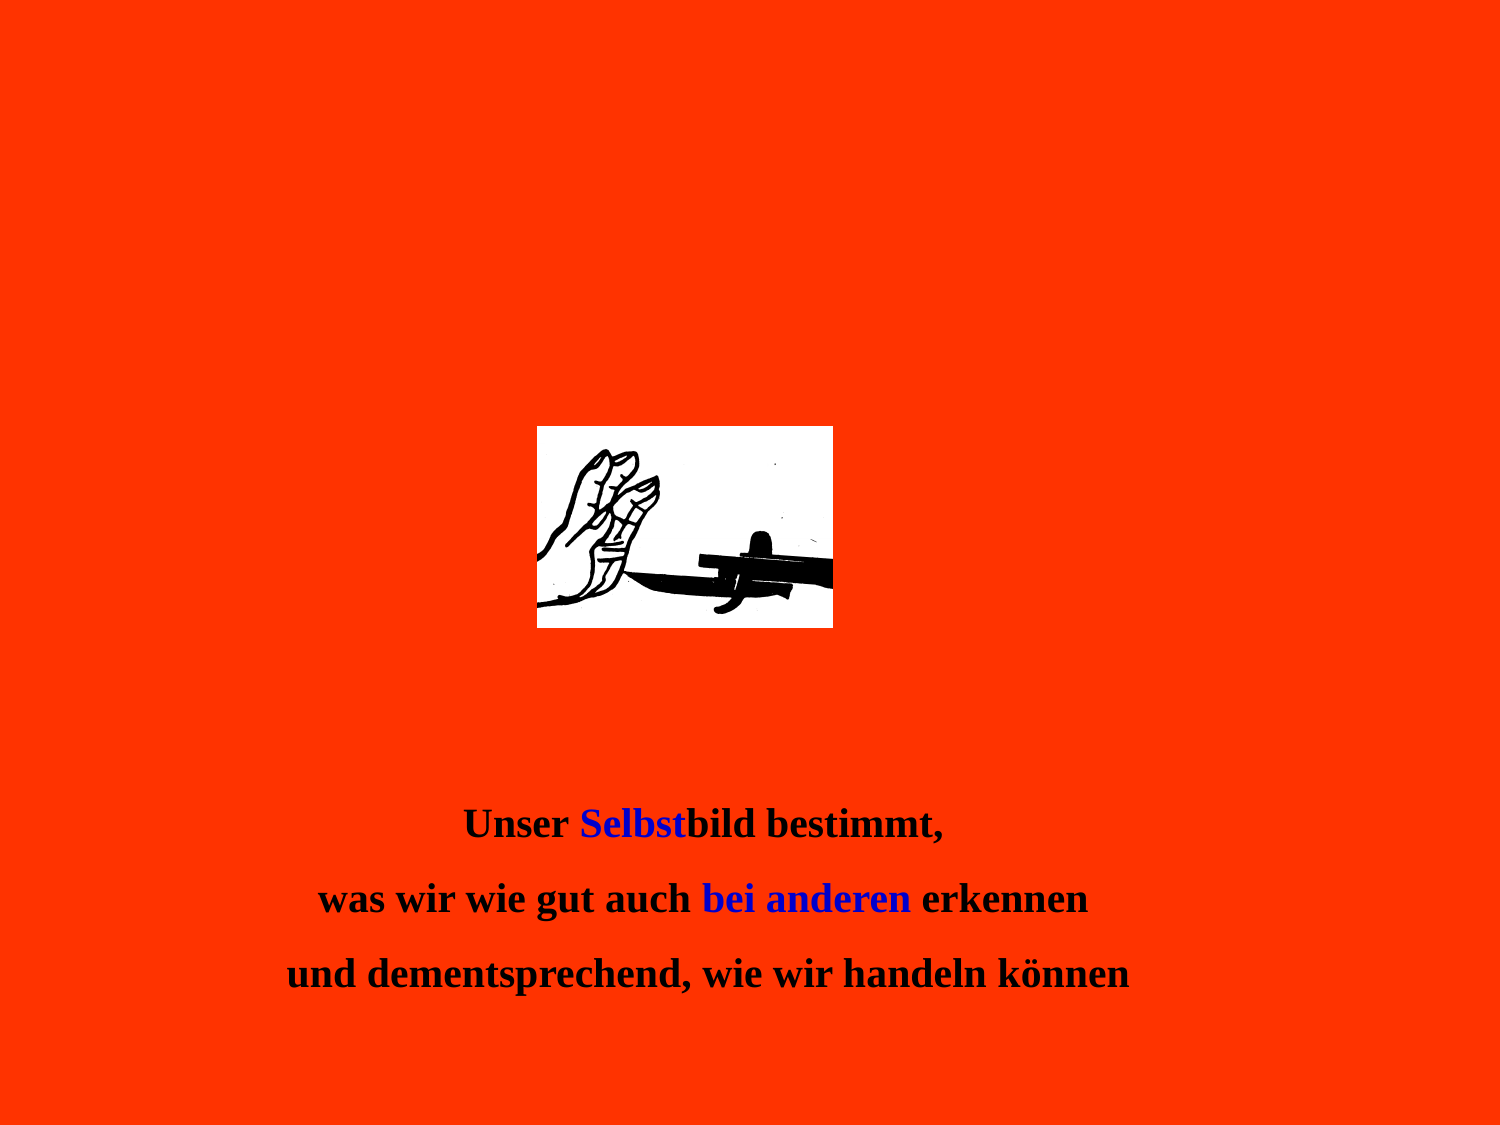

Unser Selbstbild bestimmt,
was wir wie gut auch bei anderen erkennen
und dementsprechend, wie wir handeln können